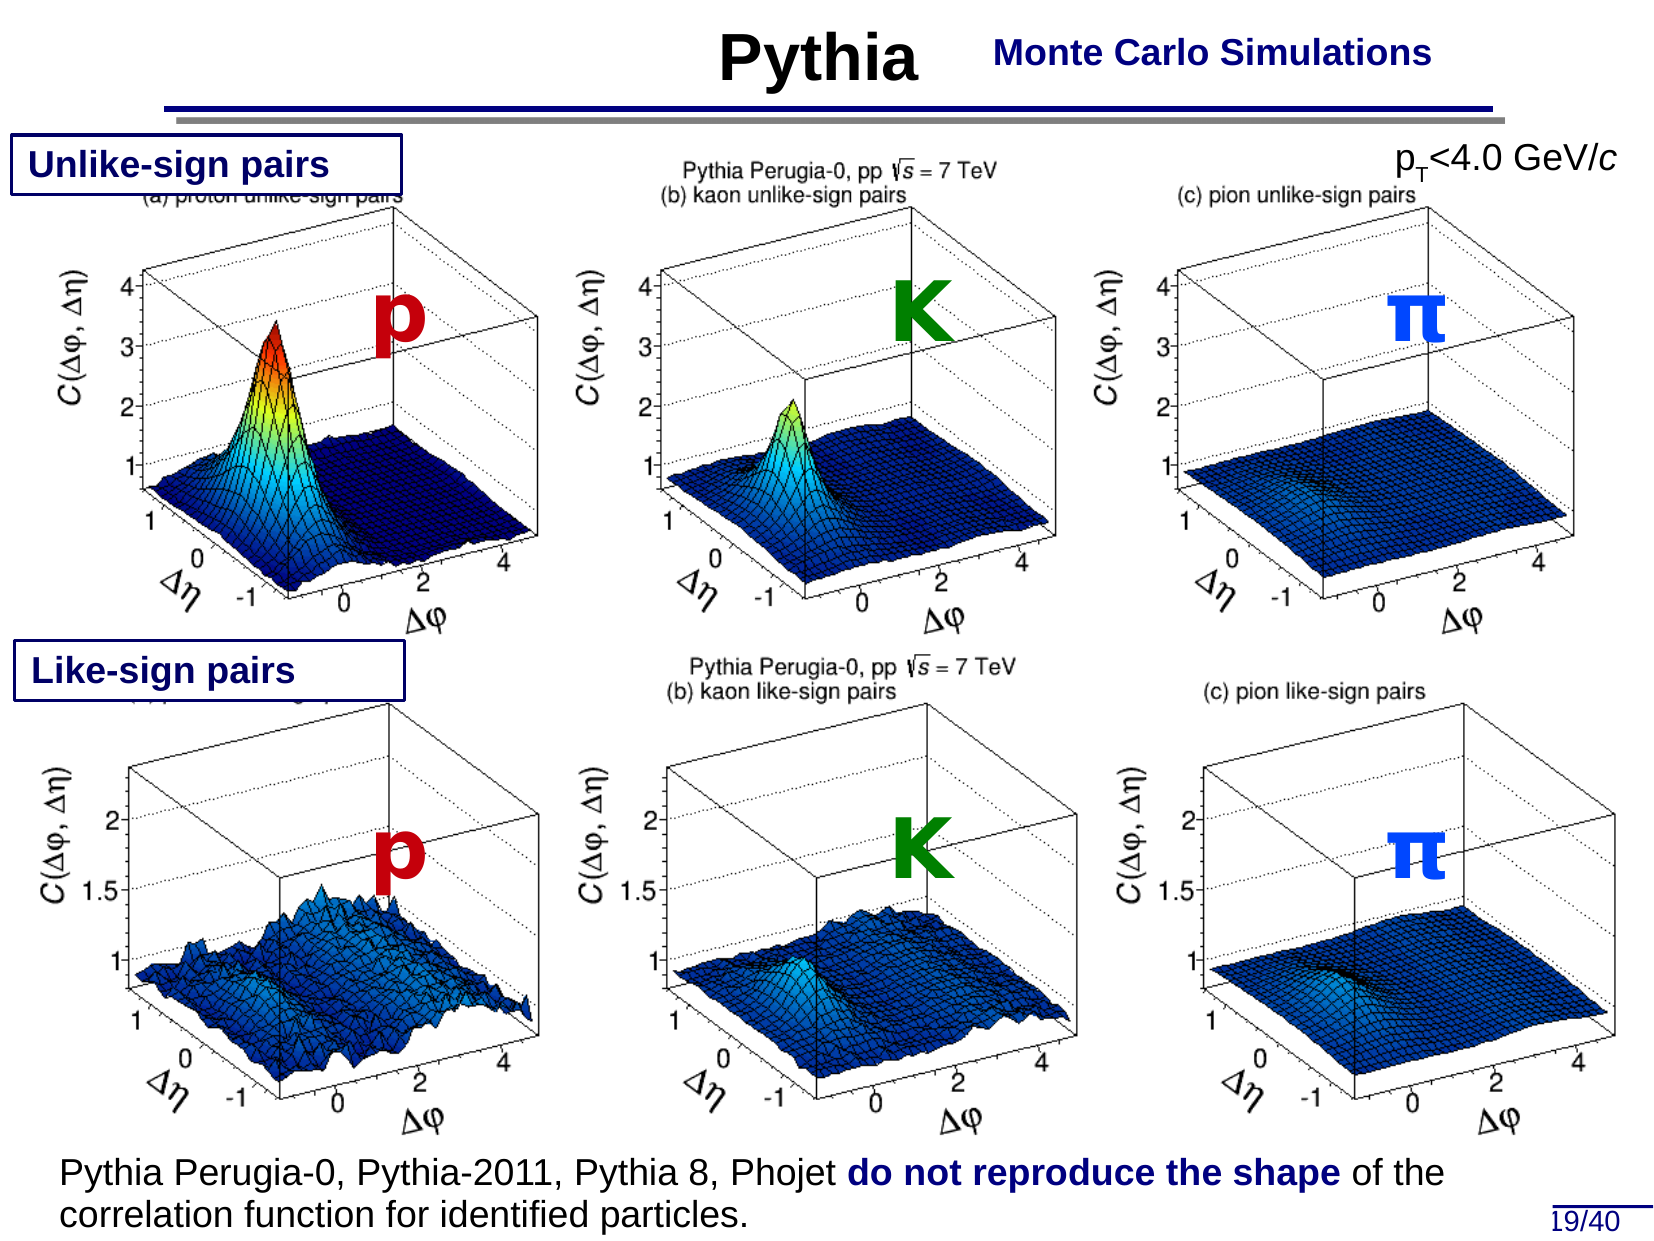

# Pythia
Monte Carlo Simulations
pT<4.0 GeV/c
Unlike-sign pairs
p
K
π
Like-sign pairs
p
K
π
Pythia Perugia-0, Pythia-2011, Pythia 8, Phojet do not reproduce the shape of the correlation function for identified particles.